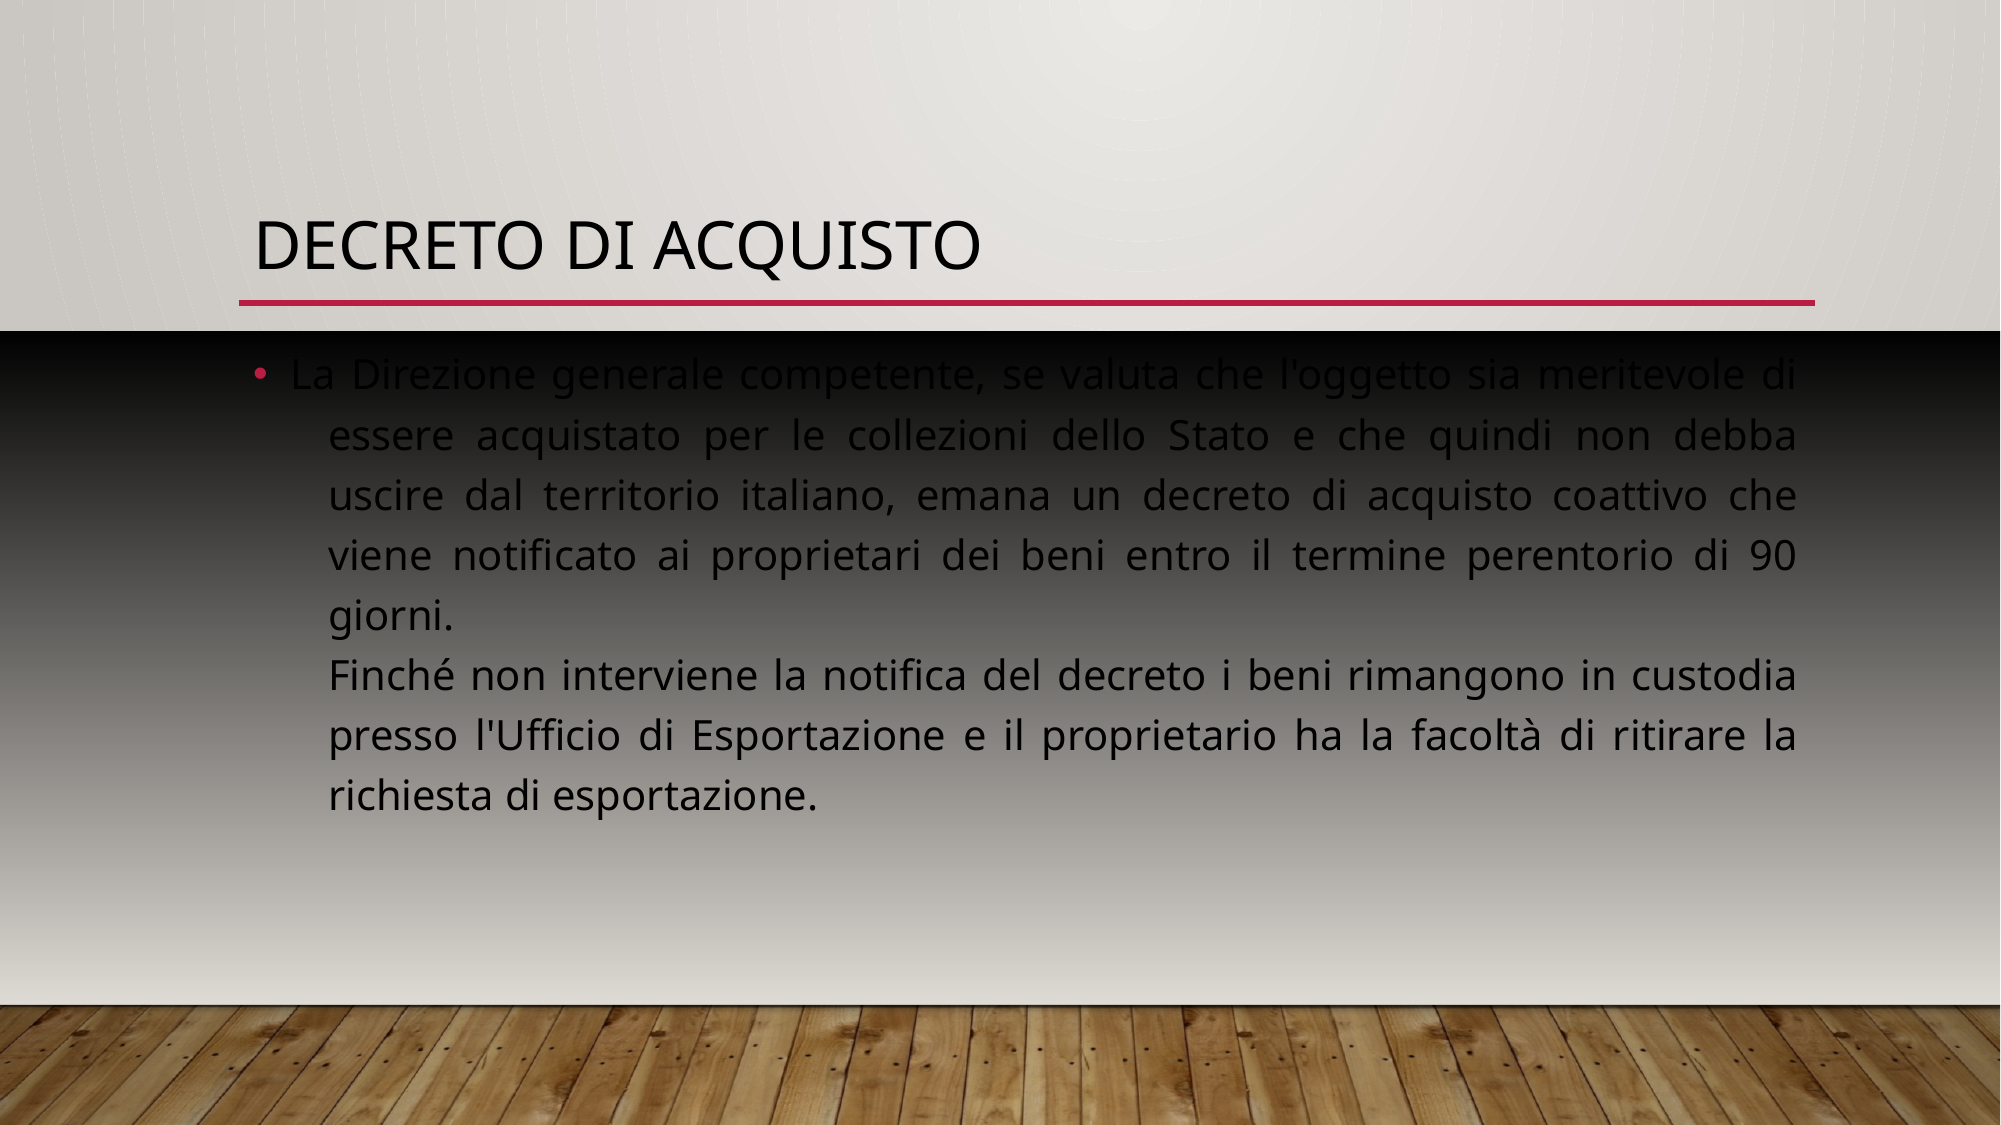

# Decreto di acquisto
La Direzione generale competente, se valuta che l'oggetto sia meritevole di essere acquistato per le collezioni dello Stato e che quindi non debba uscire dal territorio italiano, emana un decreto di acquisto coattivo che viene notificato ai proprietari dei beni entro il termine perentorio di 90 giorni.
Finché non interviene la notifica del decreto i beni rimangono in custodia presso l'Ufficio di Esportazione e il proprietario ha la facoltà di ritirare la richiesta di esportazione.